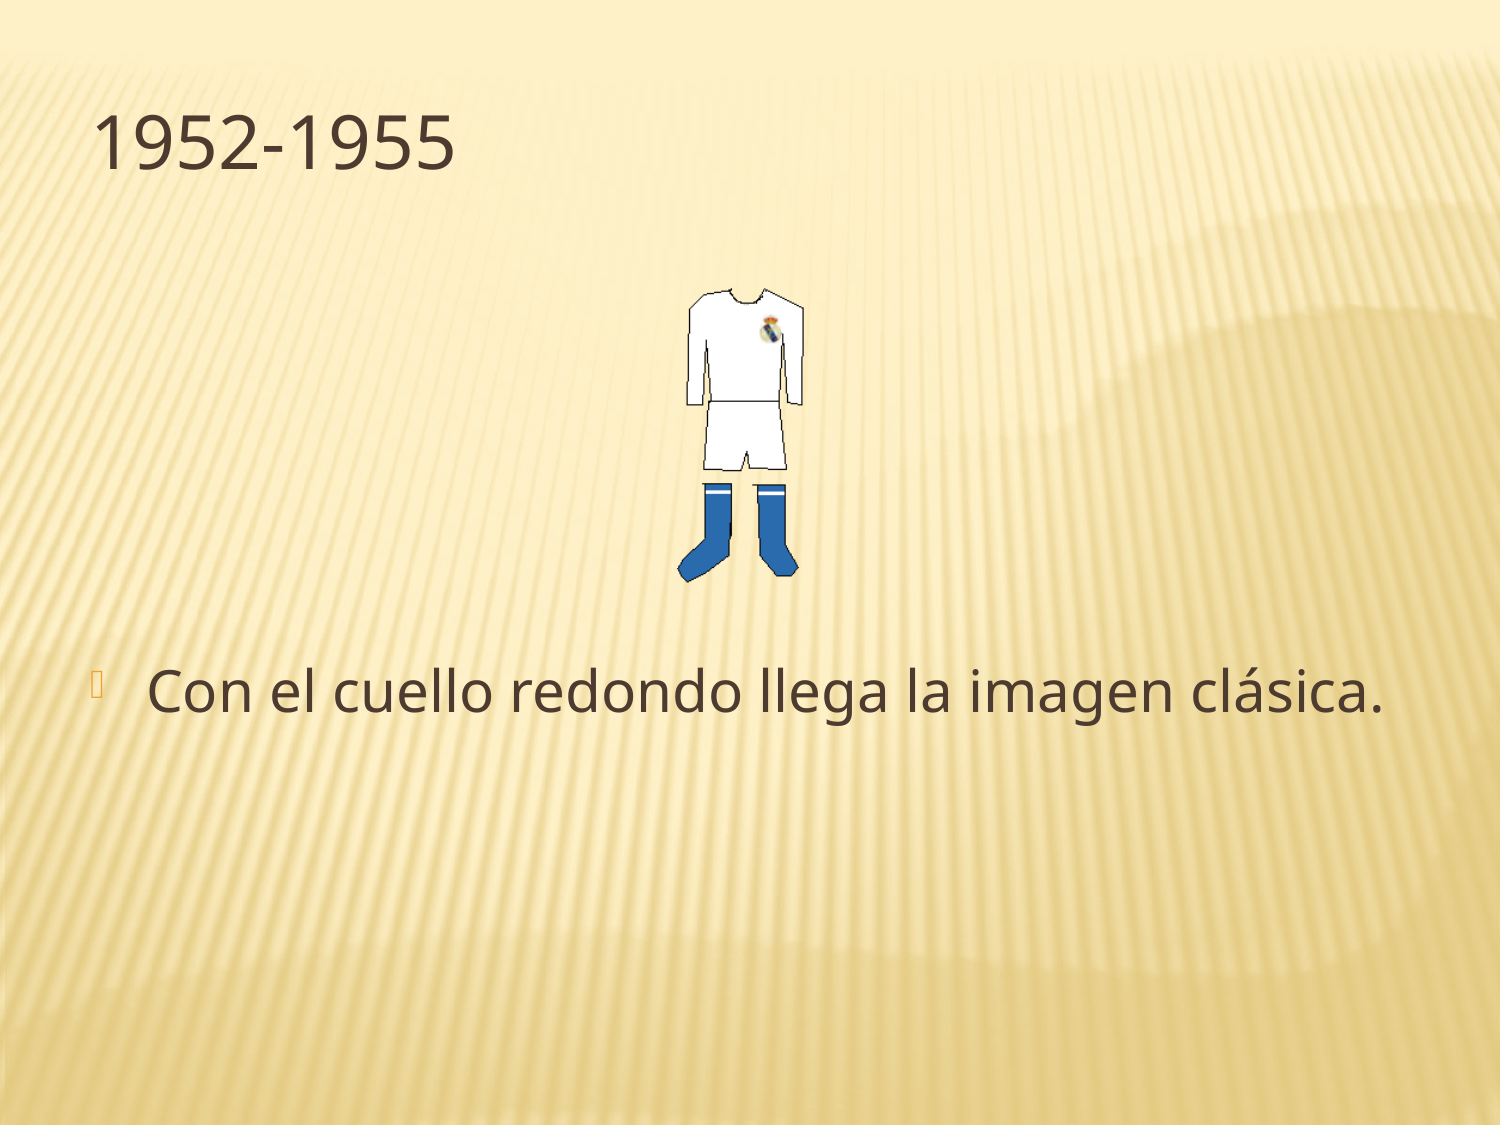

# 1952-1955
Con el cuello redondo llega la imagen clásica.